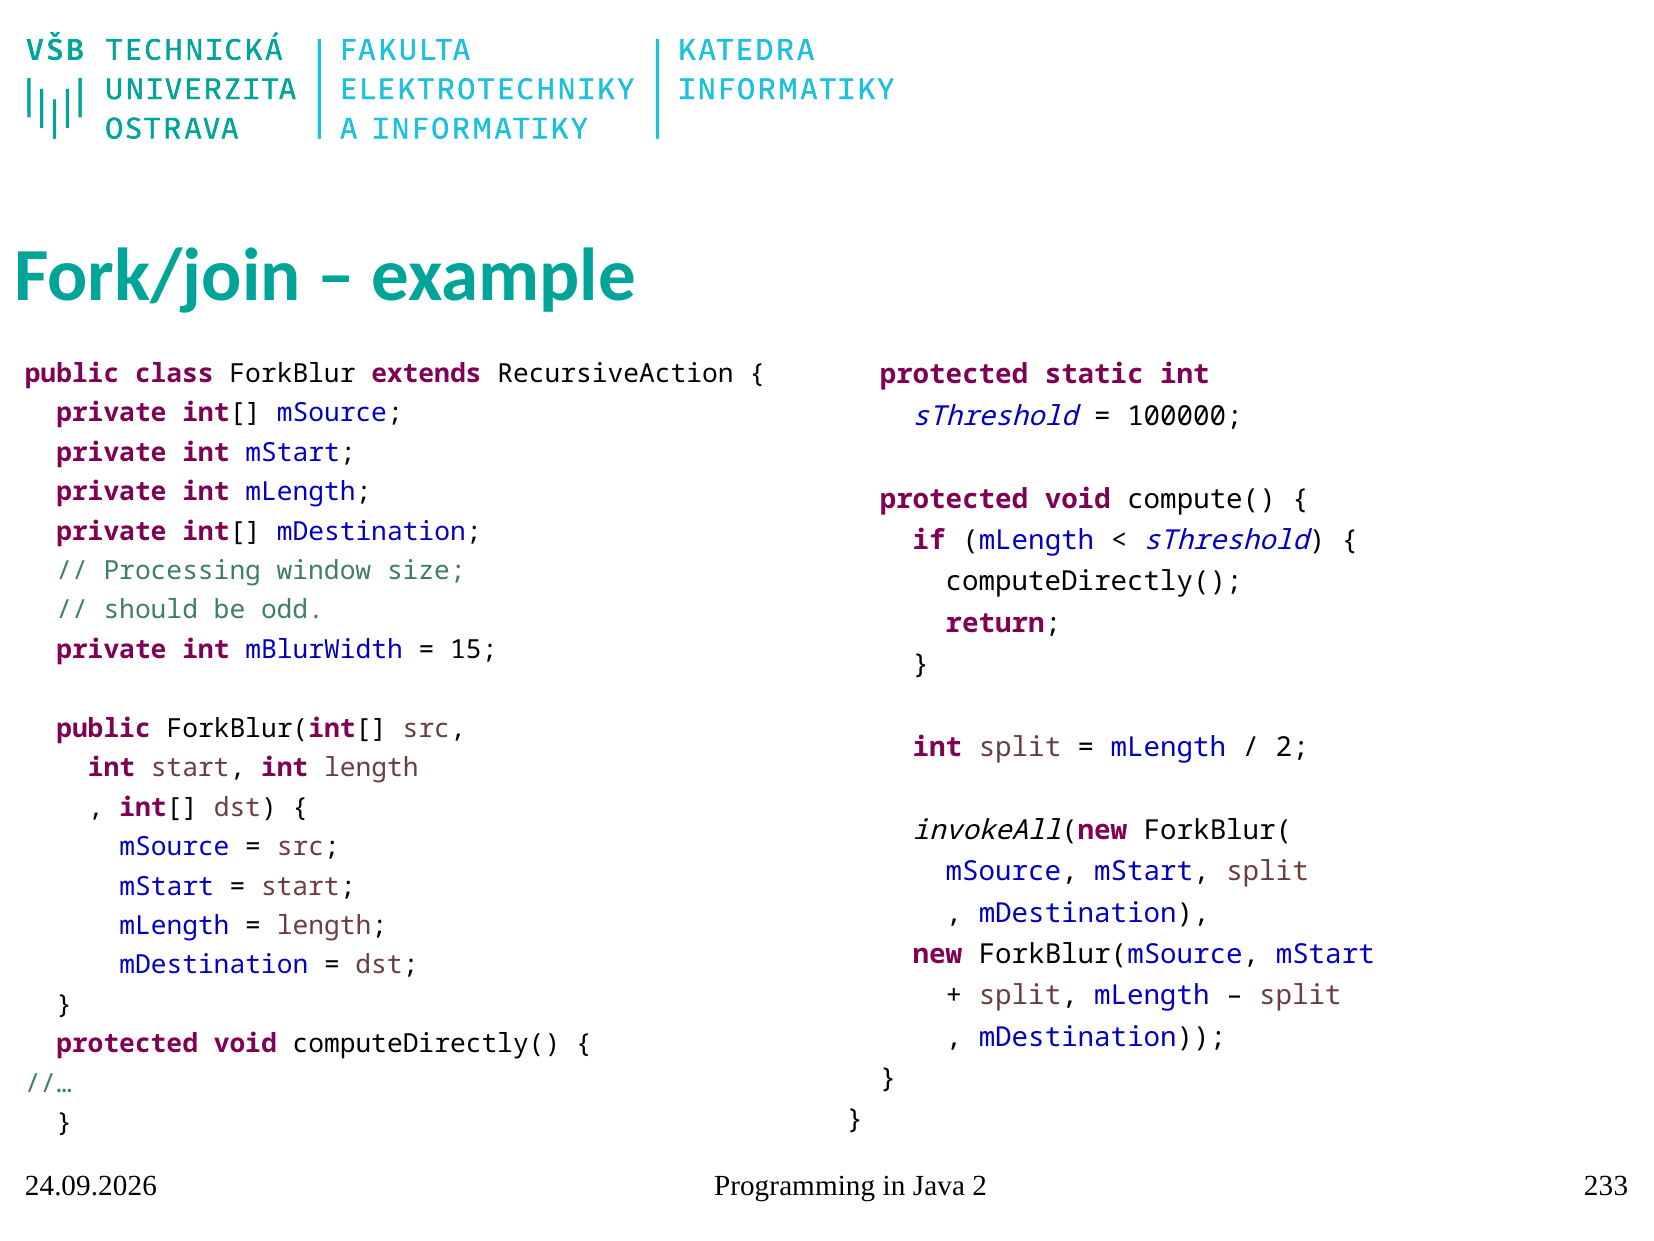

# Fork/join – example
public class ForkBlur extends RecursiveAction {
 private int[] mSource;
 private int mStart;
 private int mLength;
 private int[] mDestination;
 // Processing window size;
 // should be odd.
 private int mBlurWidth = 15;
 public ForkBlur(int[] src,
 int start, int length
 , int[] dst) {
 mSource = src;
 mStart = start;
 mLength = length;
 mDestination = dst;
 }
 protected void computeDirectly() {
//…
 }
 protected static int
 sThreshold = 100000;
 protected void compute() {
 if (mLength < sThreshold) {
 computeDirectly();
 return;
 }
 int split = mLength / 2;
 invokeAll(new ForkBlur(
 mSource, mStart, split
 , mDestination),
 new ForkBlur(mSource, mStart
 + split, mLength – split
 , mDestination));
 }
}
Programming in Java 2
233